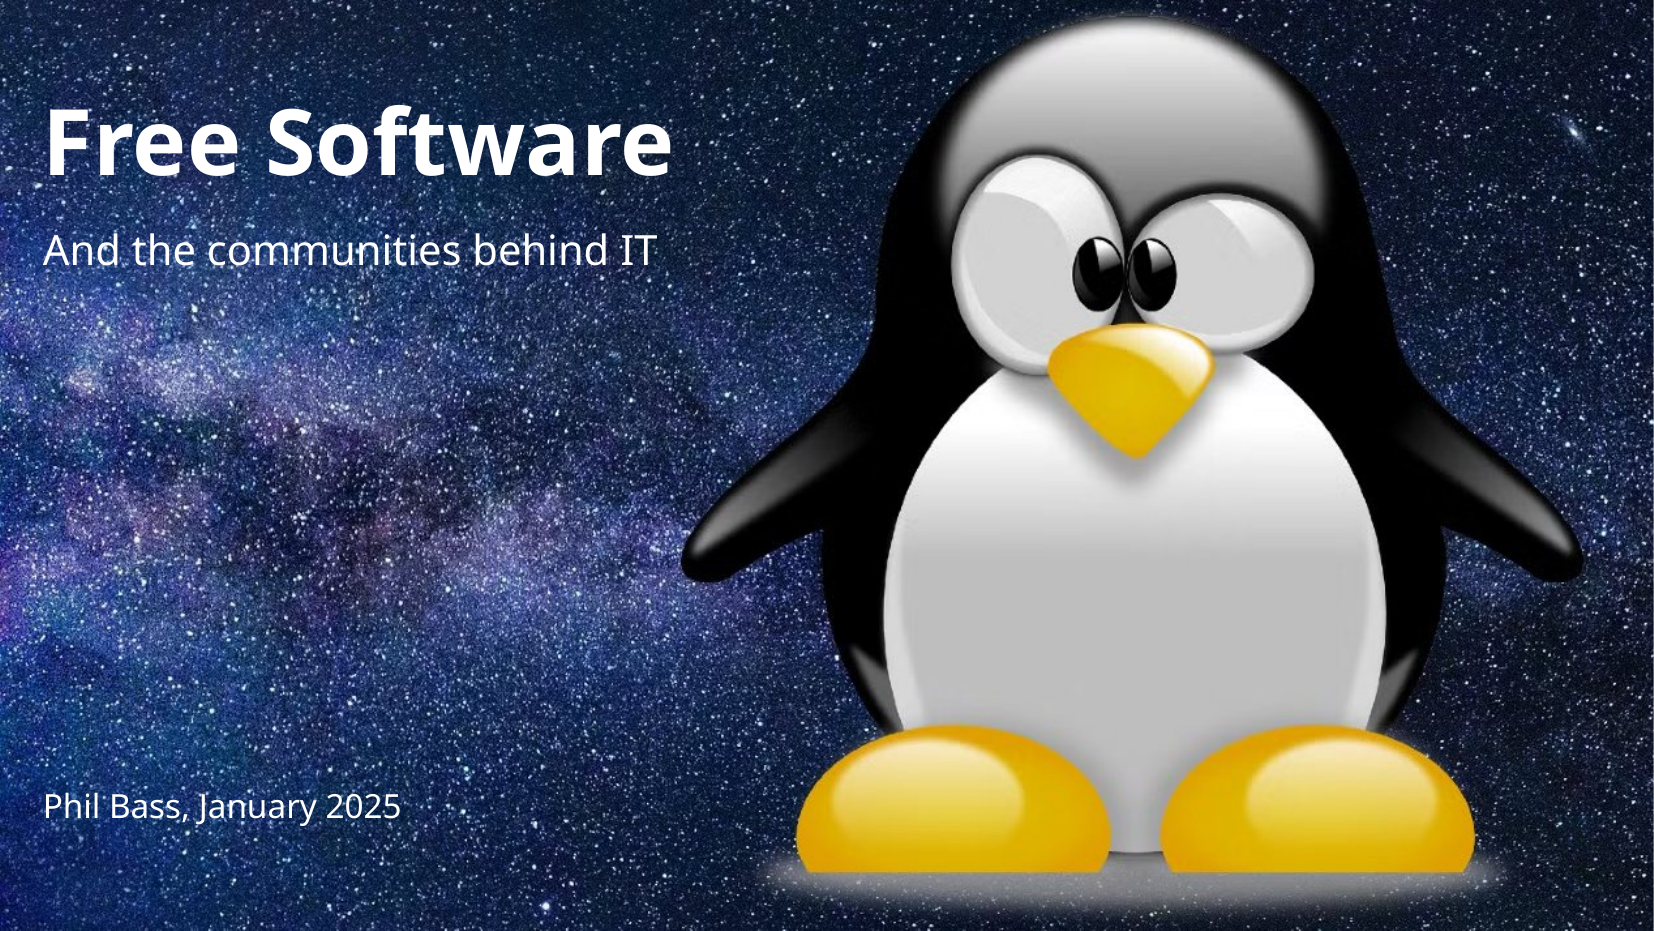

Free Software
And the communities behind IT
Phil Bass, January 2025